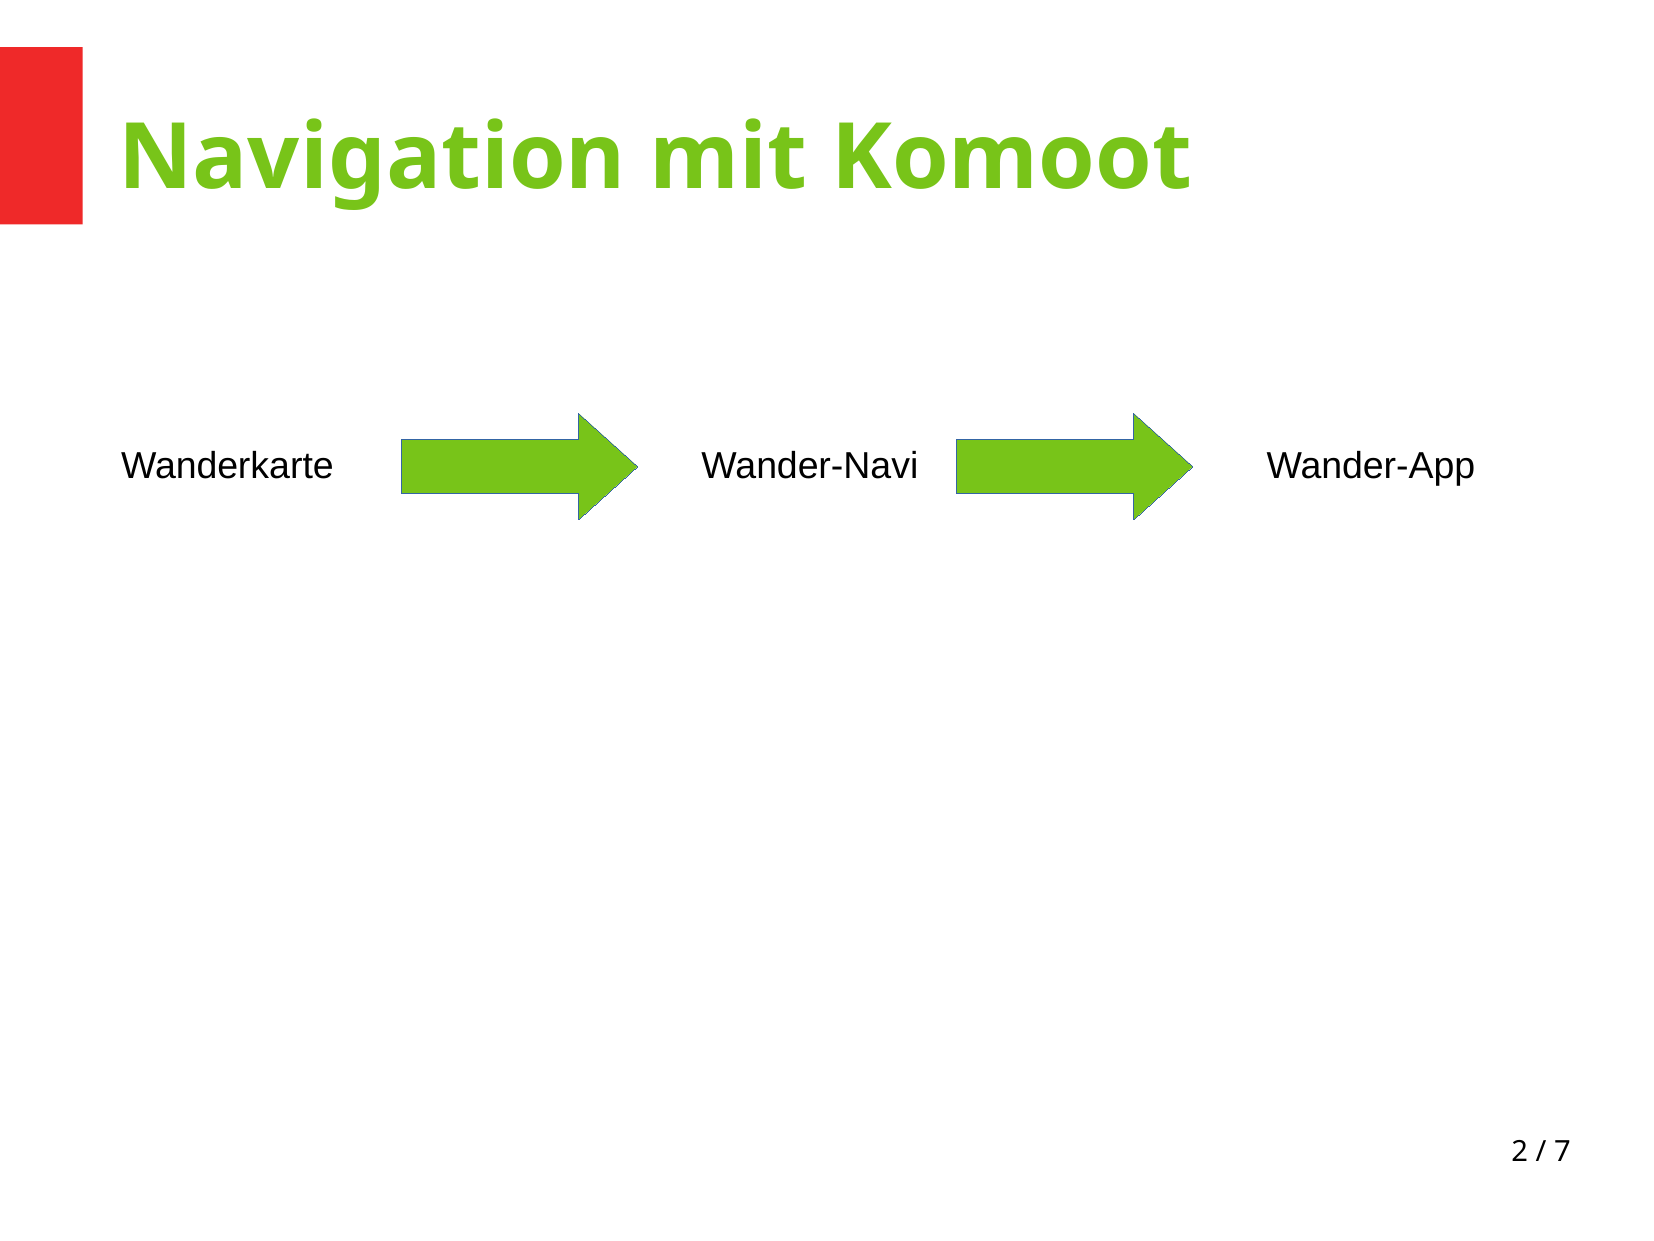

# Navigation mit Komoot
Wanderkarte
Wander-Navi
Wander-App
2